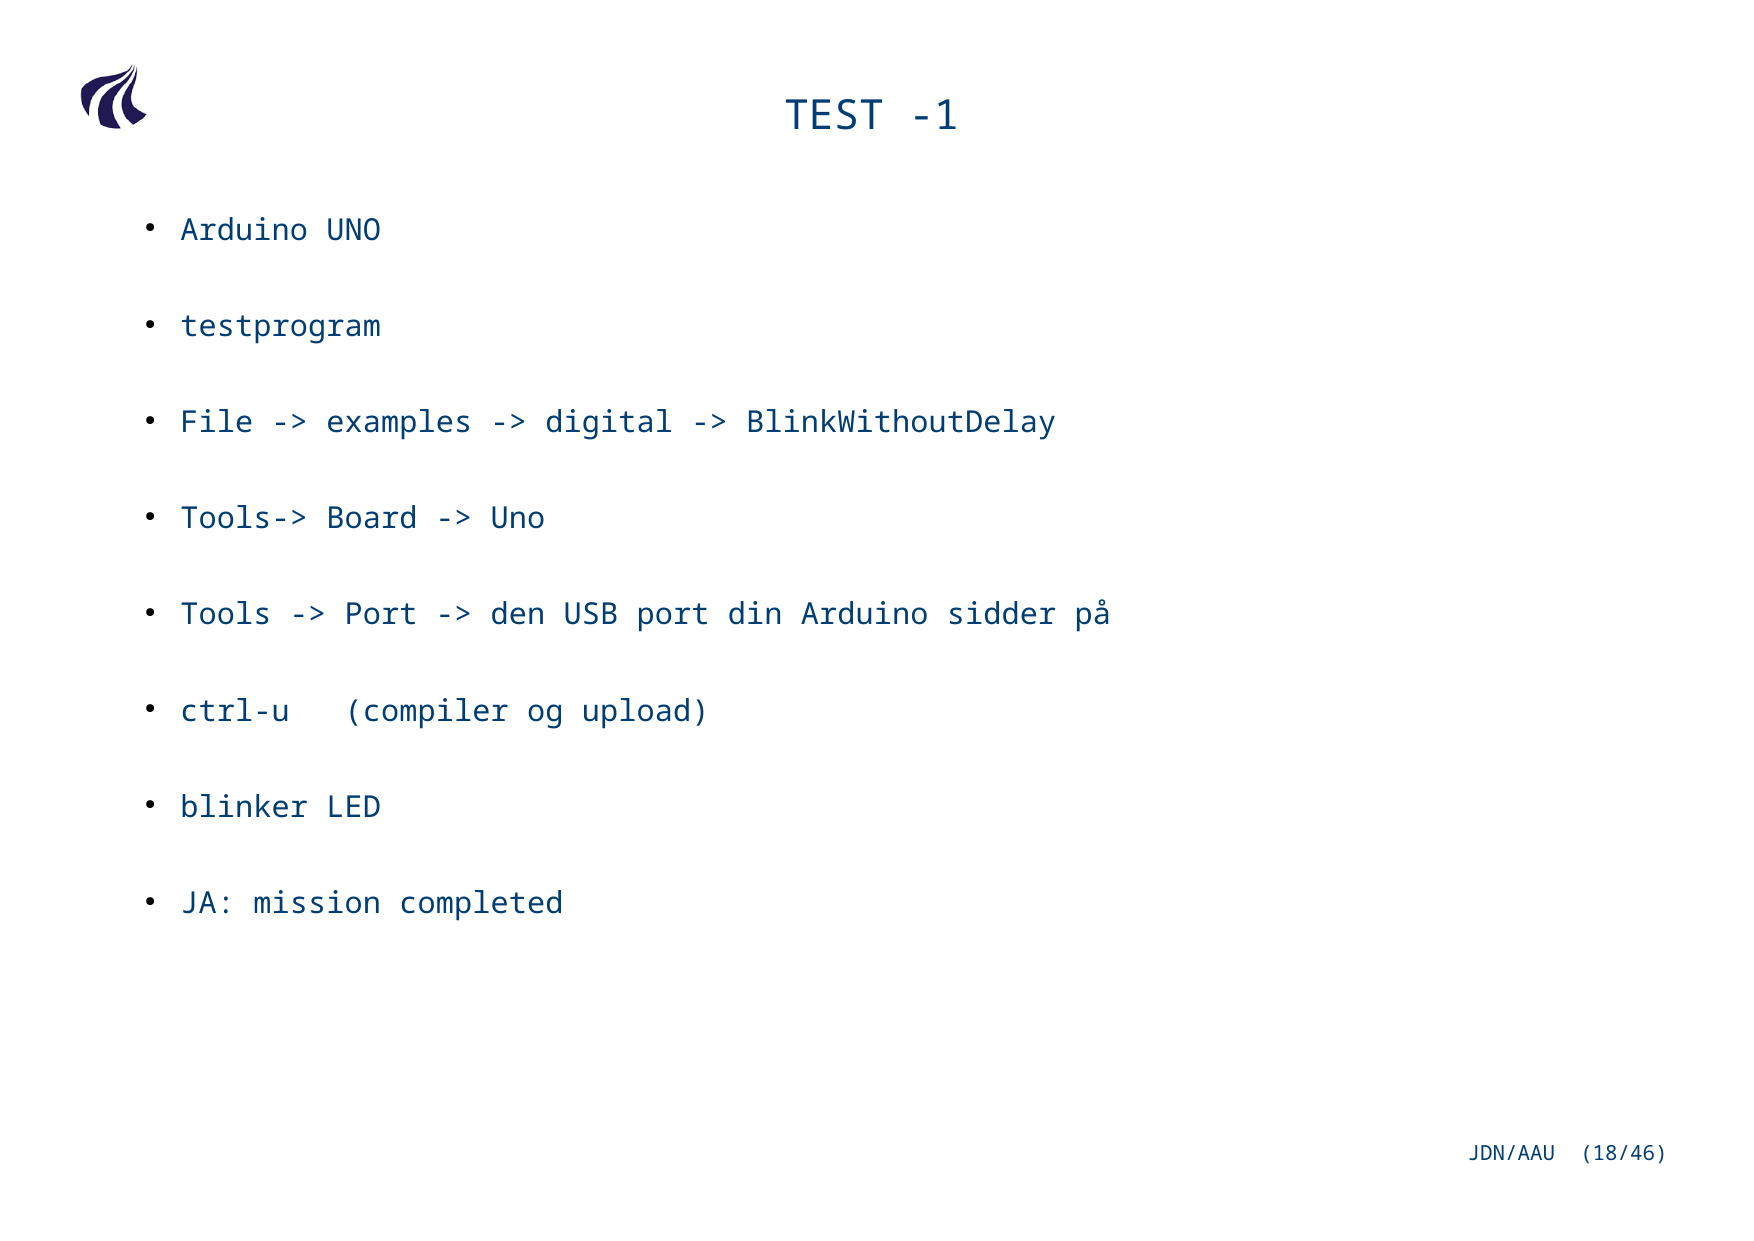

# TEST -1
Arduino UNO
testprogram
File -> examples -> digital -> BlinkWithoutDelay
Tools-> Board -> Uno
Tools -> Port -> den USB port din Arduino sidder på
ctrl-u (compiler og upload)
blinker LED
JA: mission completed